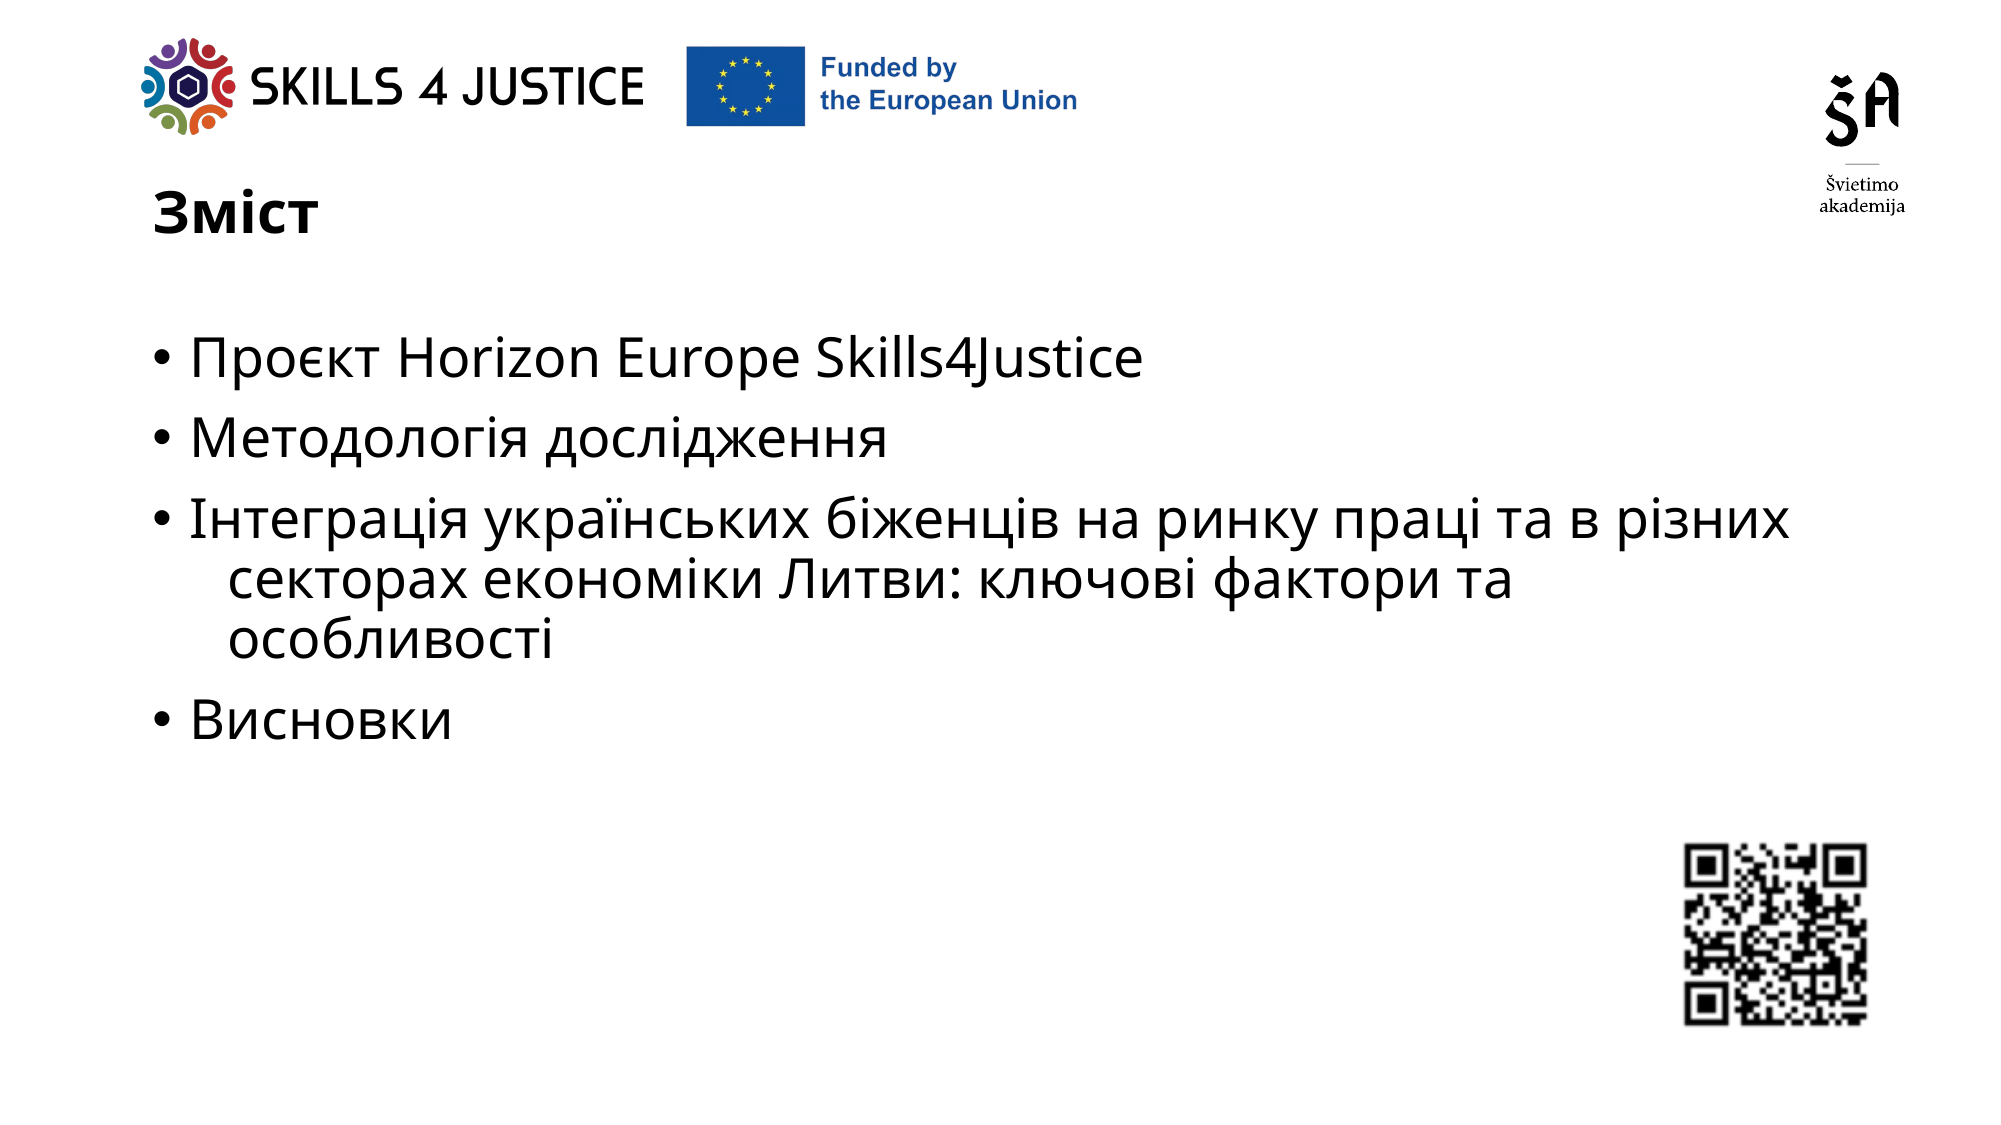

# Зміст
Проєкт Horizon Europe Skills4Justice
Методологія дослідження
Інтеграція українських біженців на ринку праці та в різних секторах економіки Литви: ключові фактори та особливості
Висновки